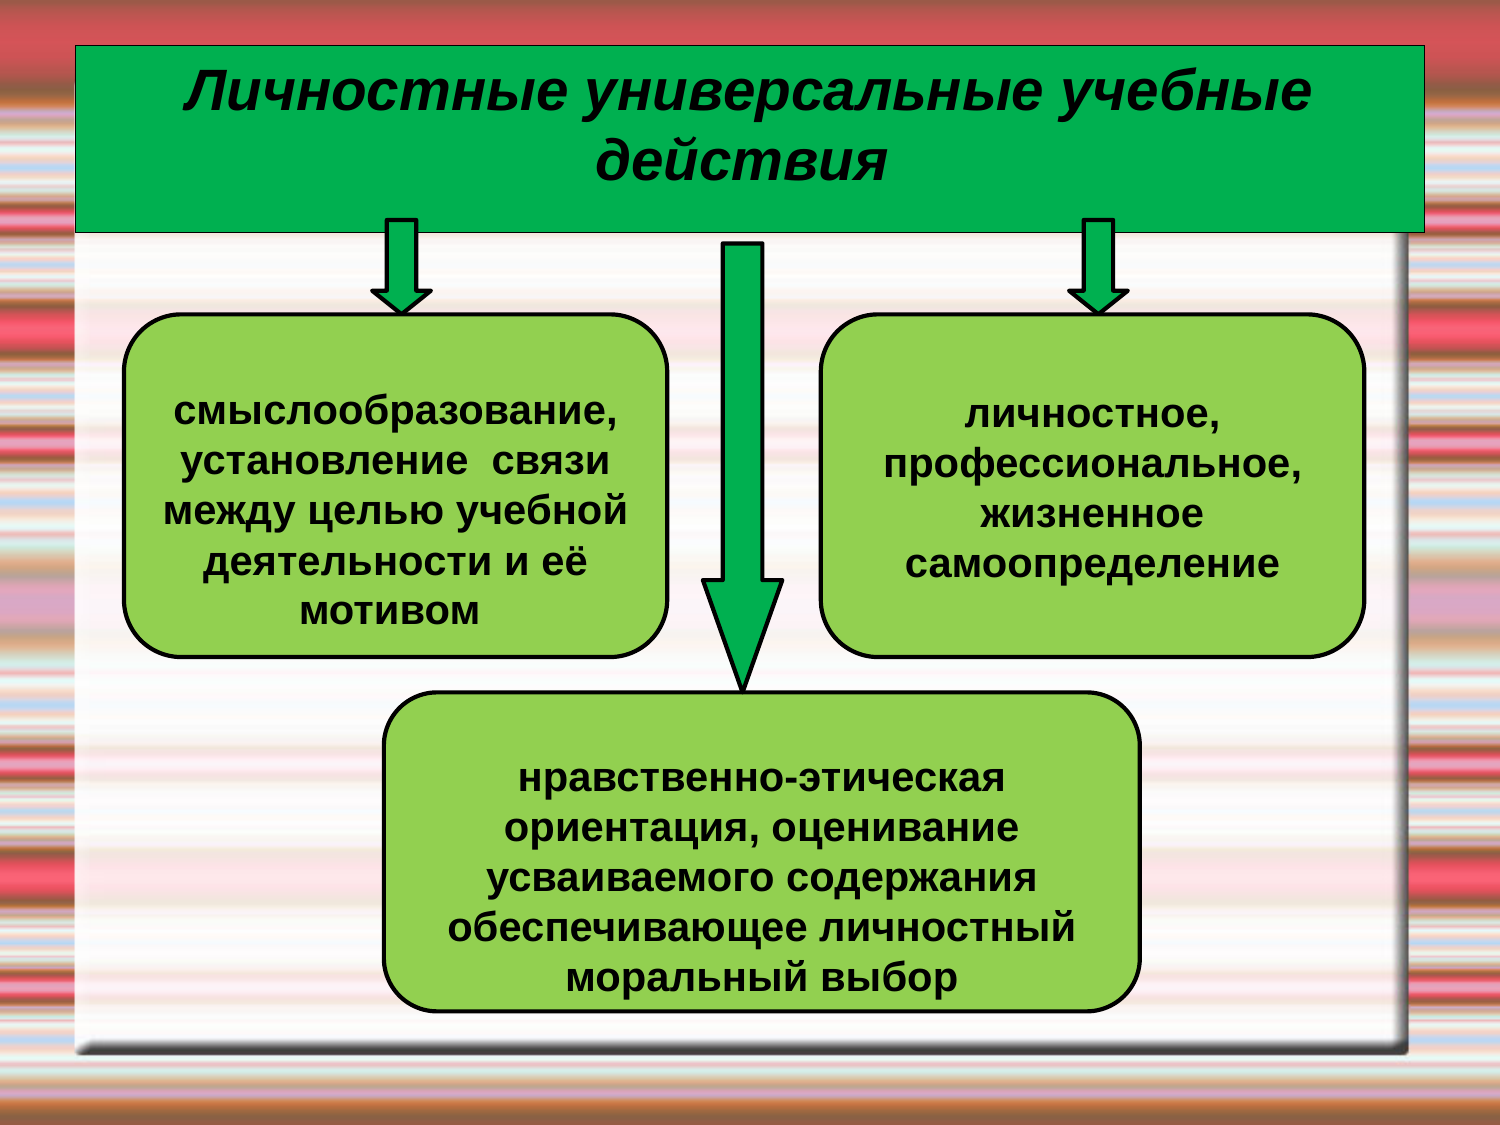

# Личностные универсальные учебные действия
смыслообразование, установление связи между целью учебной деятельности и её мотивом
личностное, профессиональное, жизненное самоопределение
нравственно-этическая ориентация, оценивание усваиваемого содержания обеспечивающее личностный моральный выбор